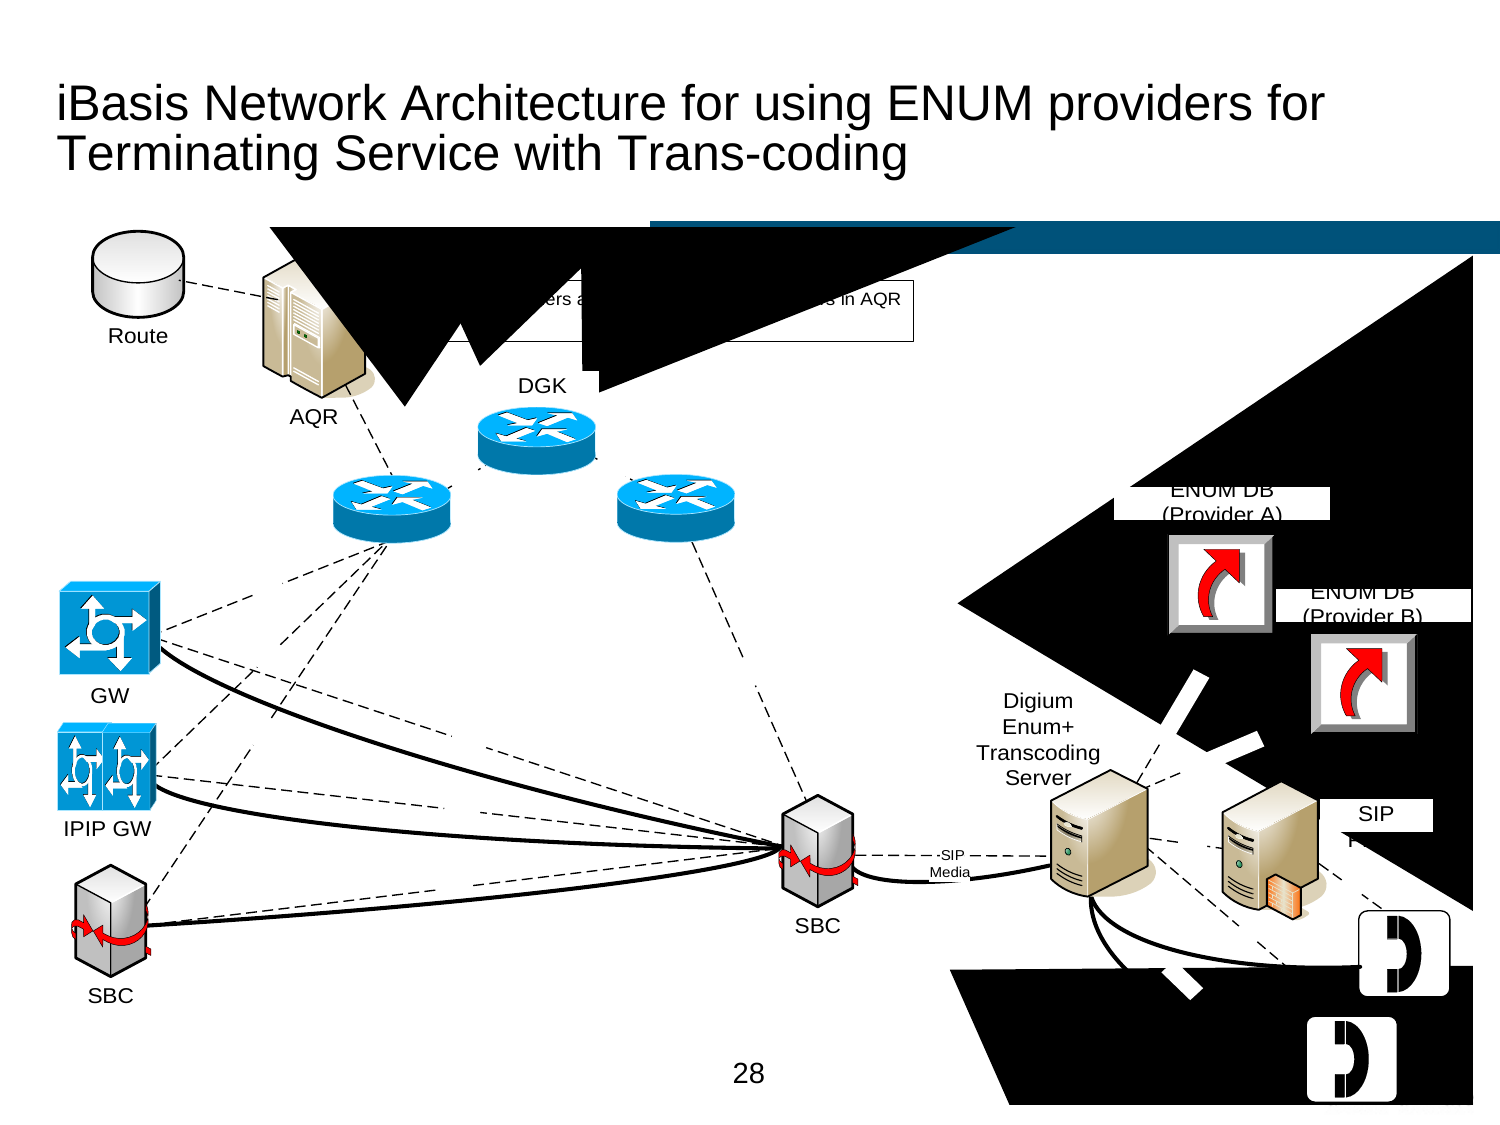

# iBasis Network Architecture for using ENUM providers for Terminating Service with Trans-coding